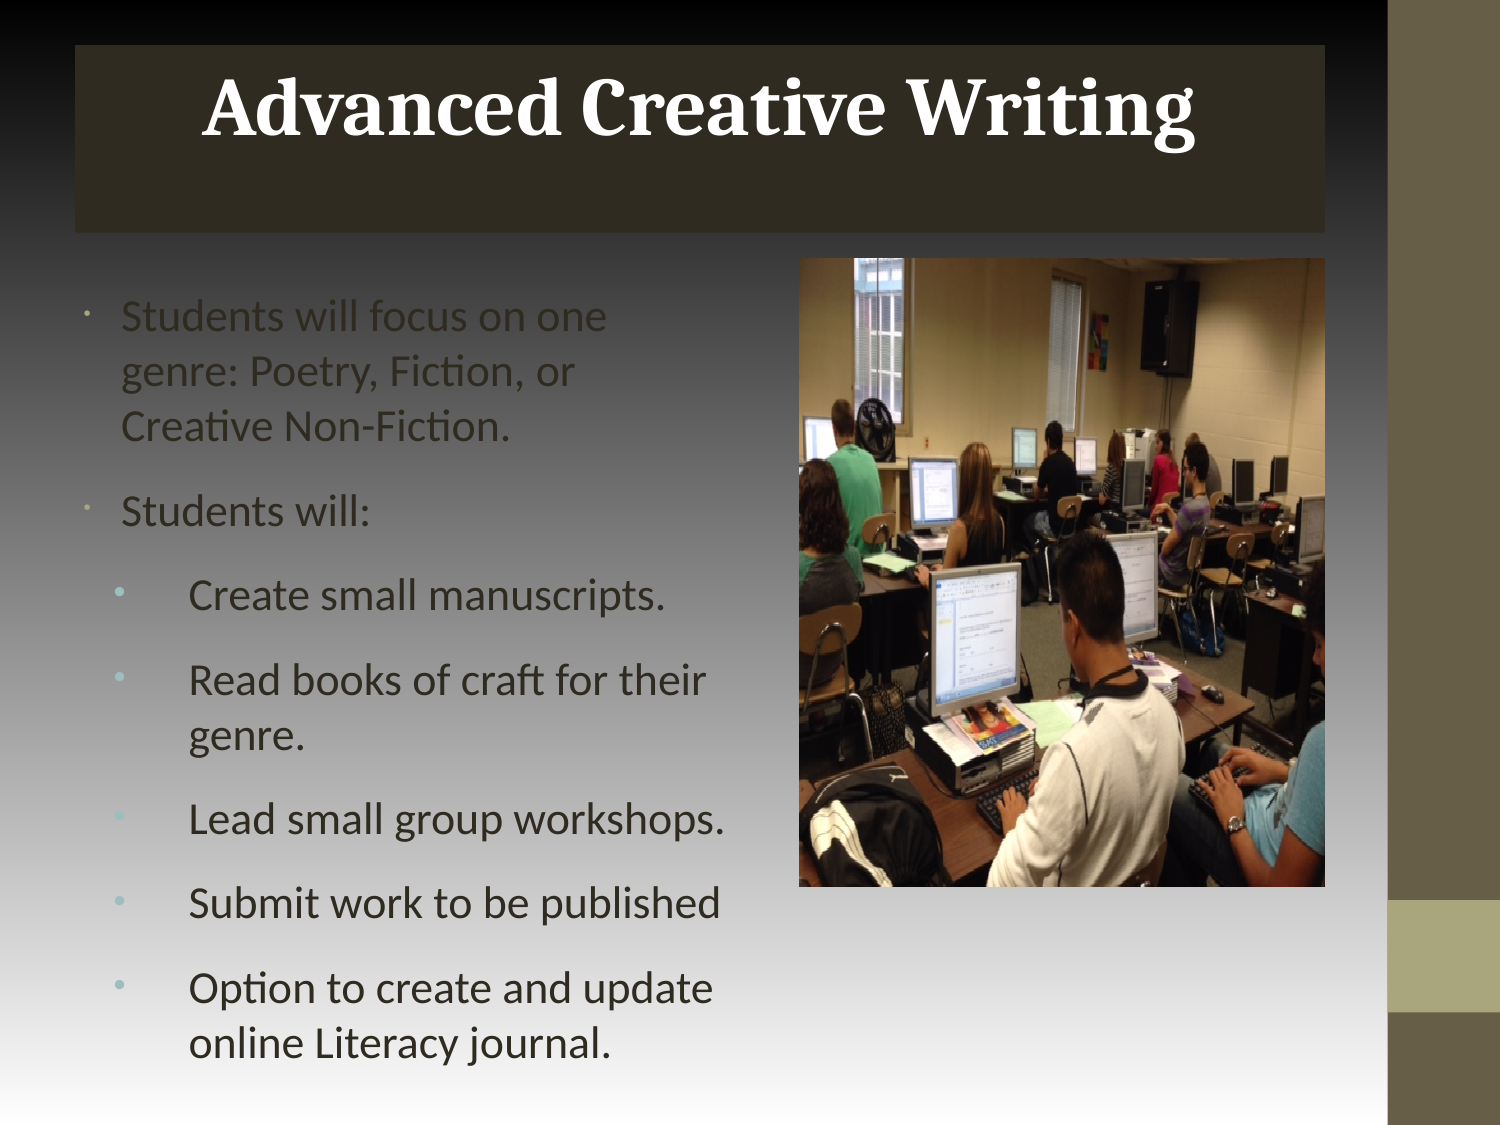

Advanced Creative Writing
# Students will focus on one genre: Poetry, Fiction, or Creative Non-Fiction.
Students will:
Create small manuscripts.
Read books of craft for their genre.
Lead small group workshops.
Submit work to be published
Option to create and update online Literacy journal.